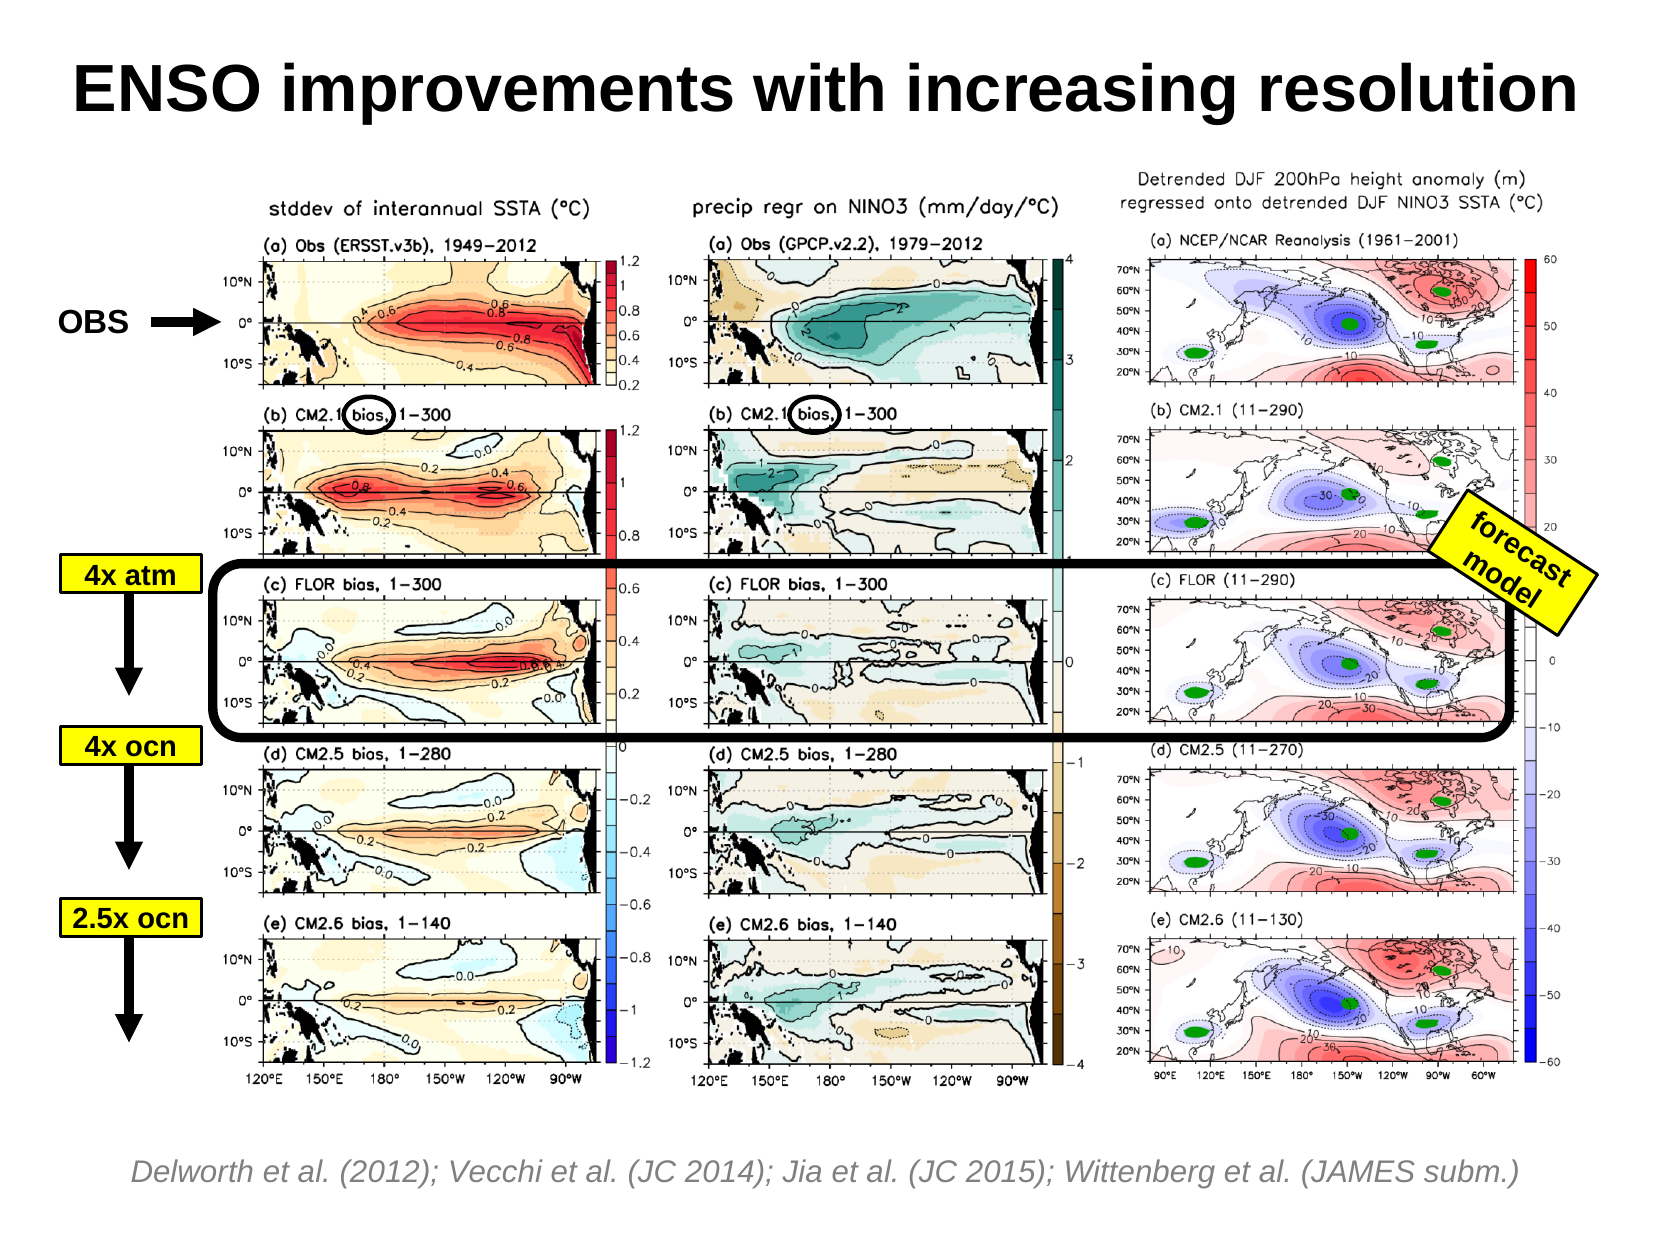

ENSO improvements with increasing resolution
OBS
forecast
model
4x atm
4x ocn
2.5x ocn
Delworth et al. (2012); Vecchi et al. (JC 2014); Jia et al. (JC 2015); Wittenberg et al. (JAMES subm.)